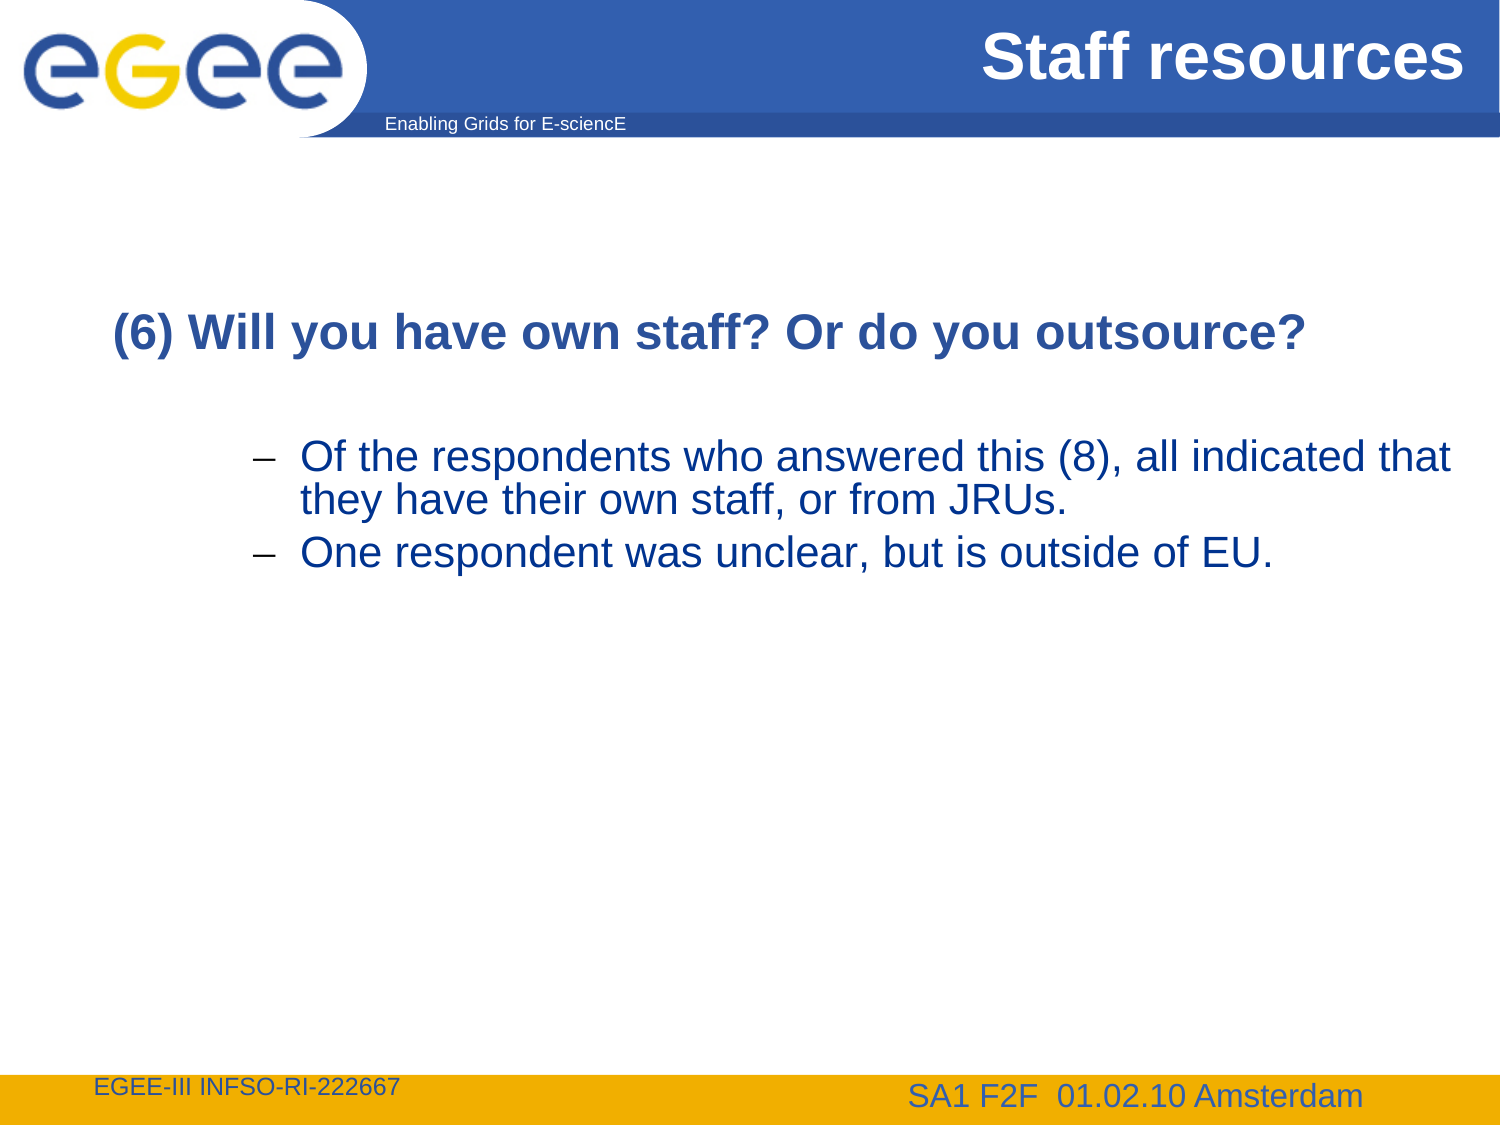

# Staff resources
(6) Will you have own staff? Or do you outsource?
Of the respondents who answered this (8), all indicated that they have their own staff, or from JRUs.
One respondent was unclear, but is outside of EU.